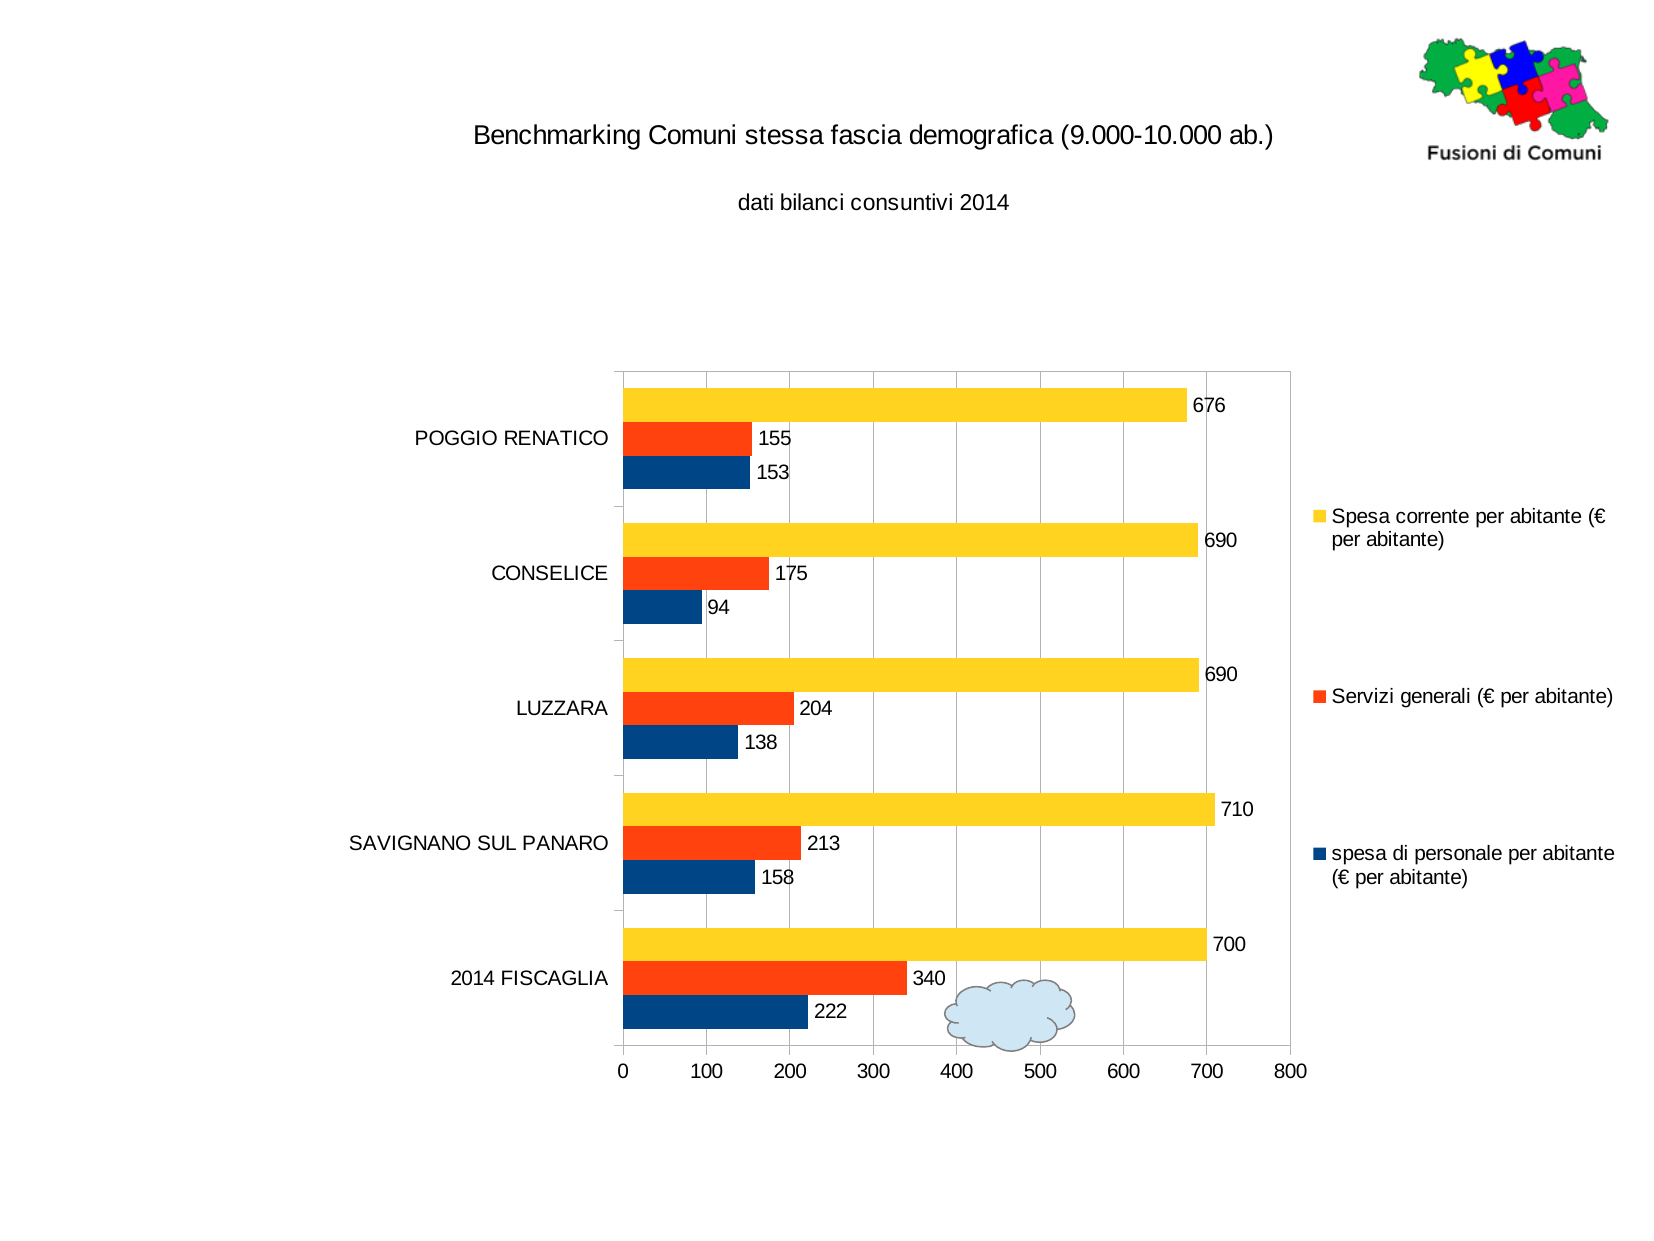

### Chart: Benchmarking Comuni stessa fascia demografica (9.000-10.000 ab.)
dati bilanci consuntivi 2014
| Category | spesa di personale per abitante (€ per abitante) | Servizi generali (€ per abitante) | Spesa corrente per abitante (€ per abitante) |
|---|---|---|---|
| 2014 FISCAGLIA | 222.0 | 340.0 | 700.0 |
| SAVIGNANO SUL PANARO | 158.255989639542 | 213.466544355709 | 709.514461472048 |
| LUZZARA | 138.340044982328 | 204.387169326336 | 690.171039948592 |
| CONSELICE | 94.0706274628675 | 174.889461452966 | 689.657674042639 |
| POGGIO RENATICO | 152.61396799839 | 154.947167153064 | 675.927543524203 |